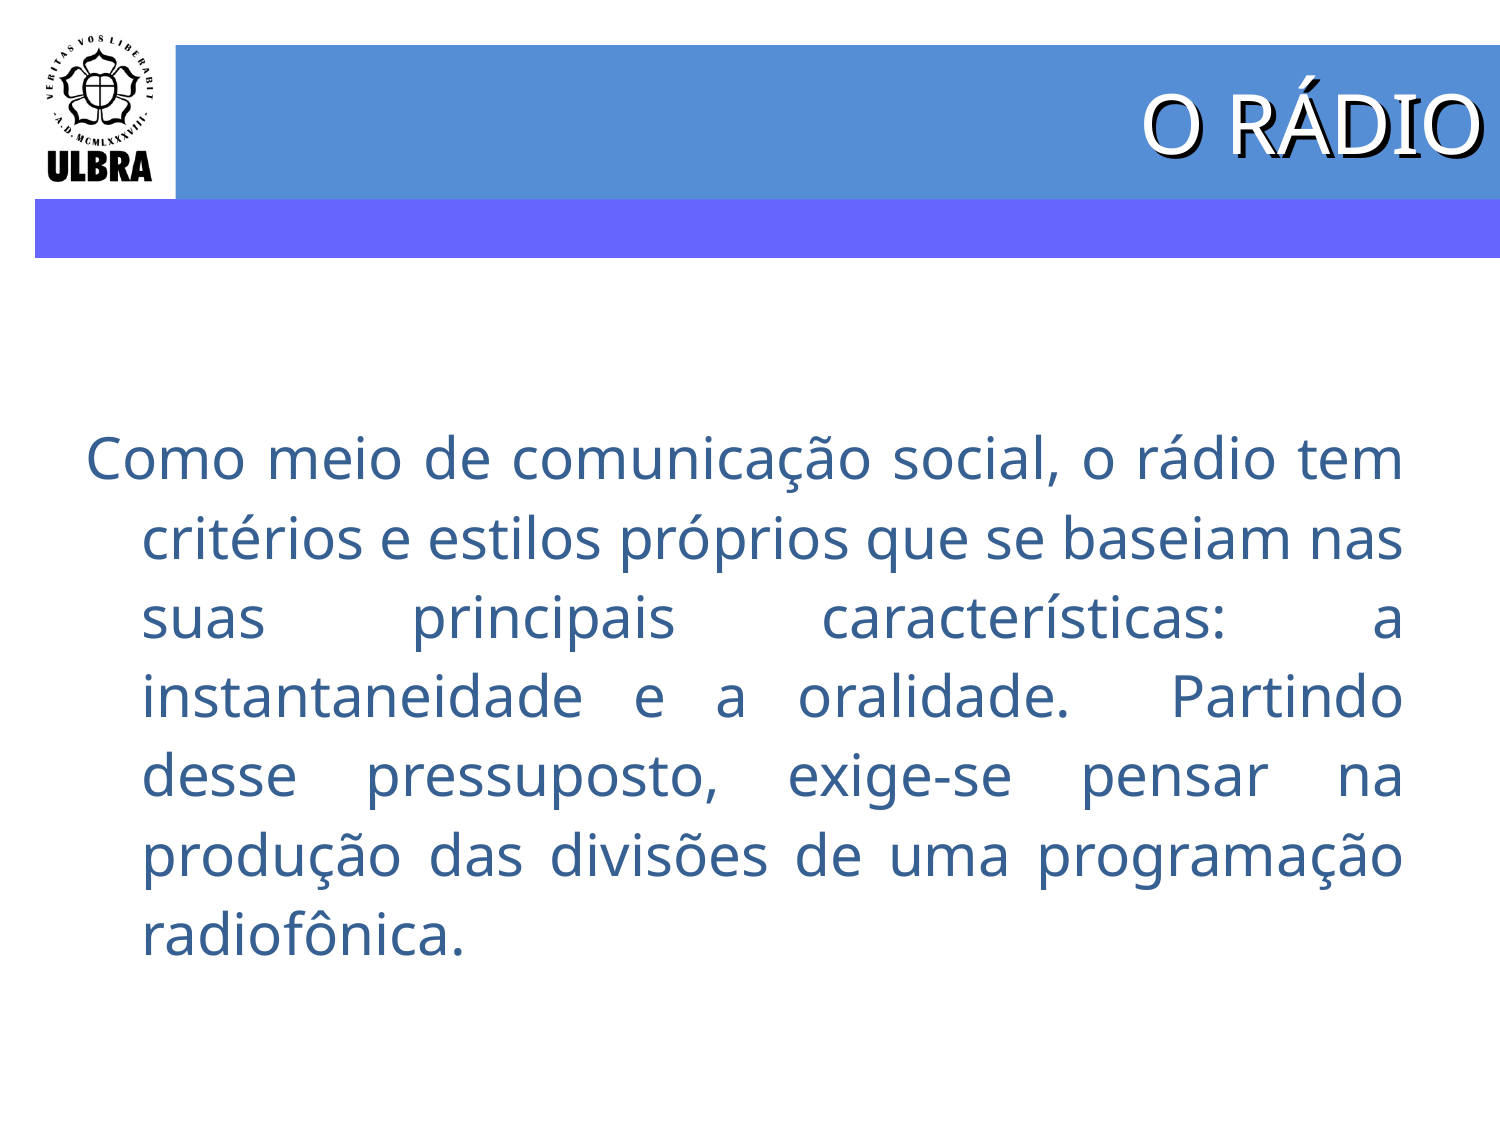

# O RÁDIO
Como meio de comunicação social, o rádio tem critérios e estilos próprios que se baseiam nas suas principais características: a instantaneidade e a oralidade. Partindo desse pressuposto, exige-se pensar na produção das divisões de uma programação radiofônica.